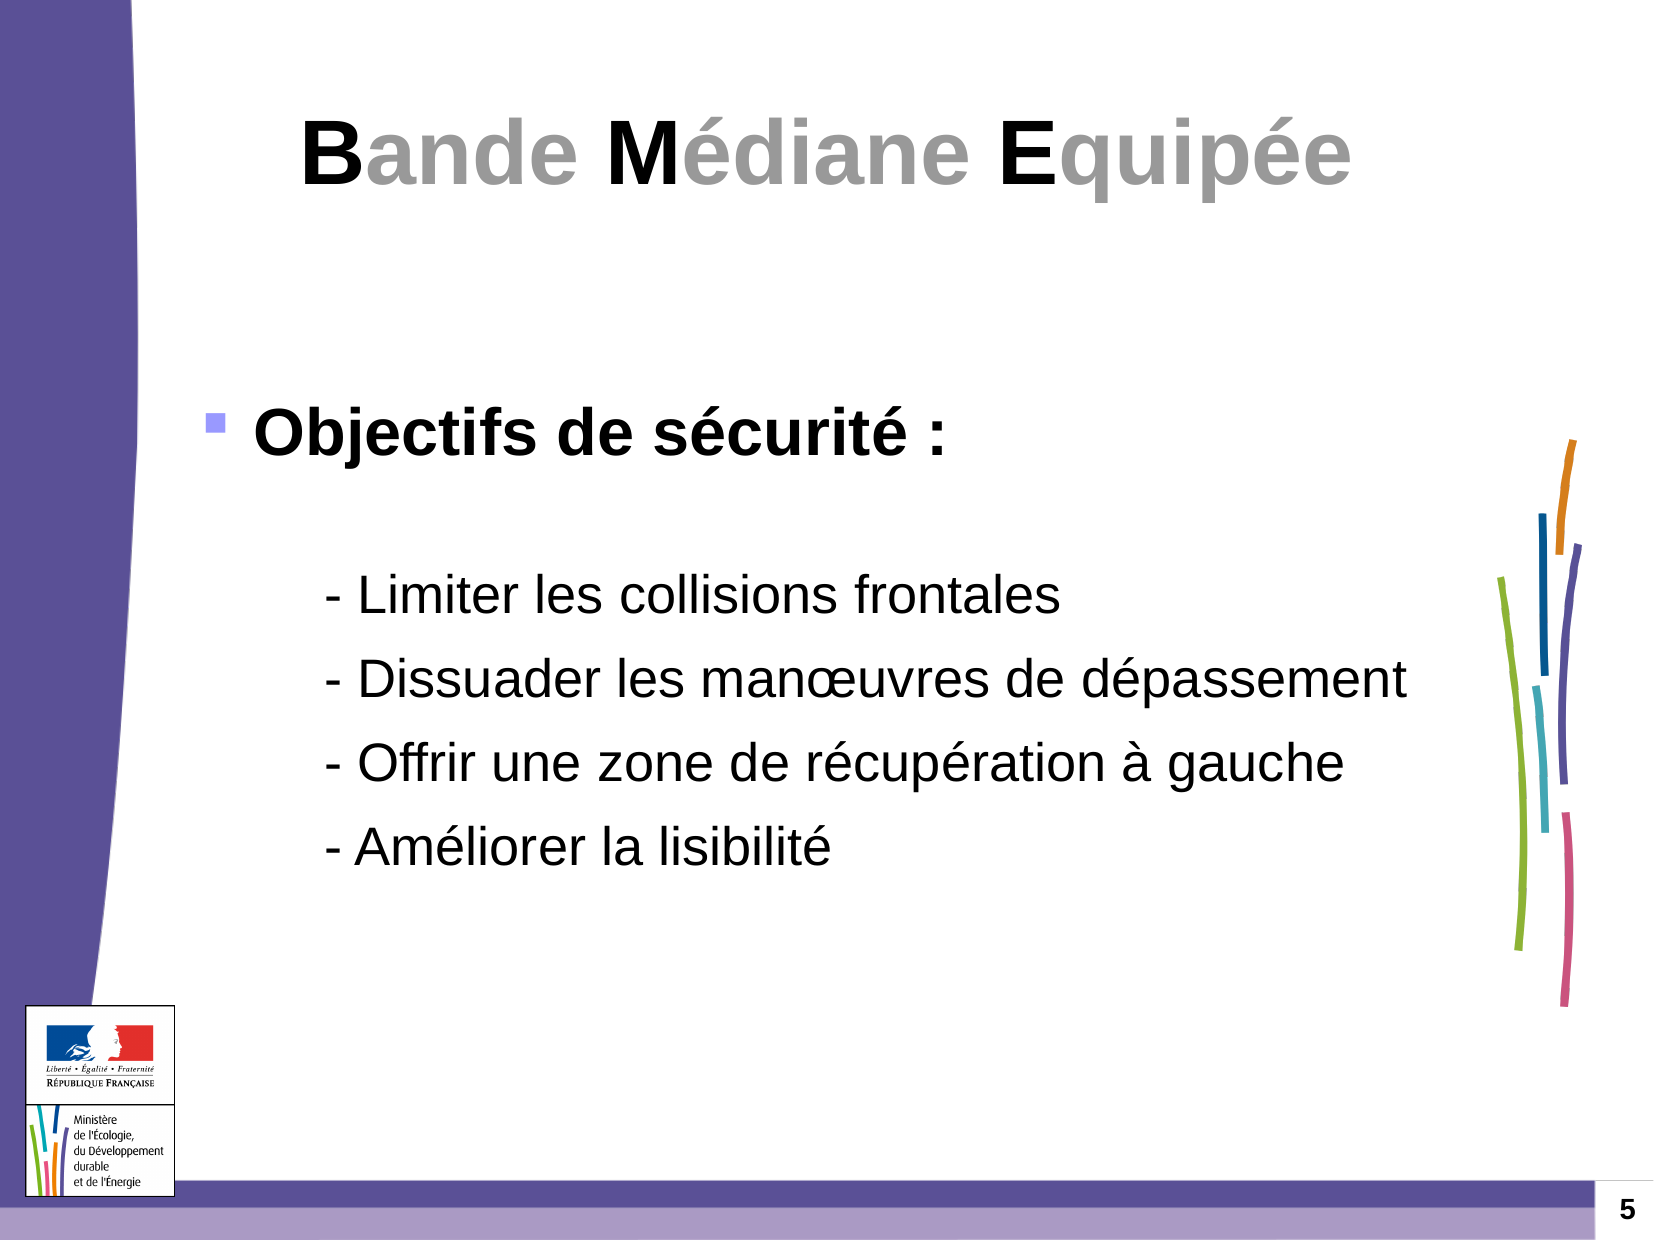

# Bande Médiane Equipée
Objectifs de sécurité :
- Limiter les collisions frontales
- Dissuader les manœuvres de dépassement
- Offrir une zone de récupération à gauche
- Améliorer la lisibilité
5